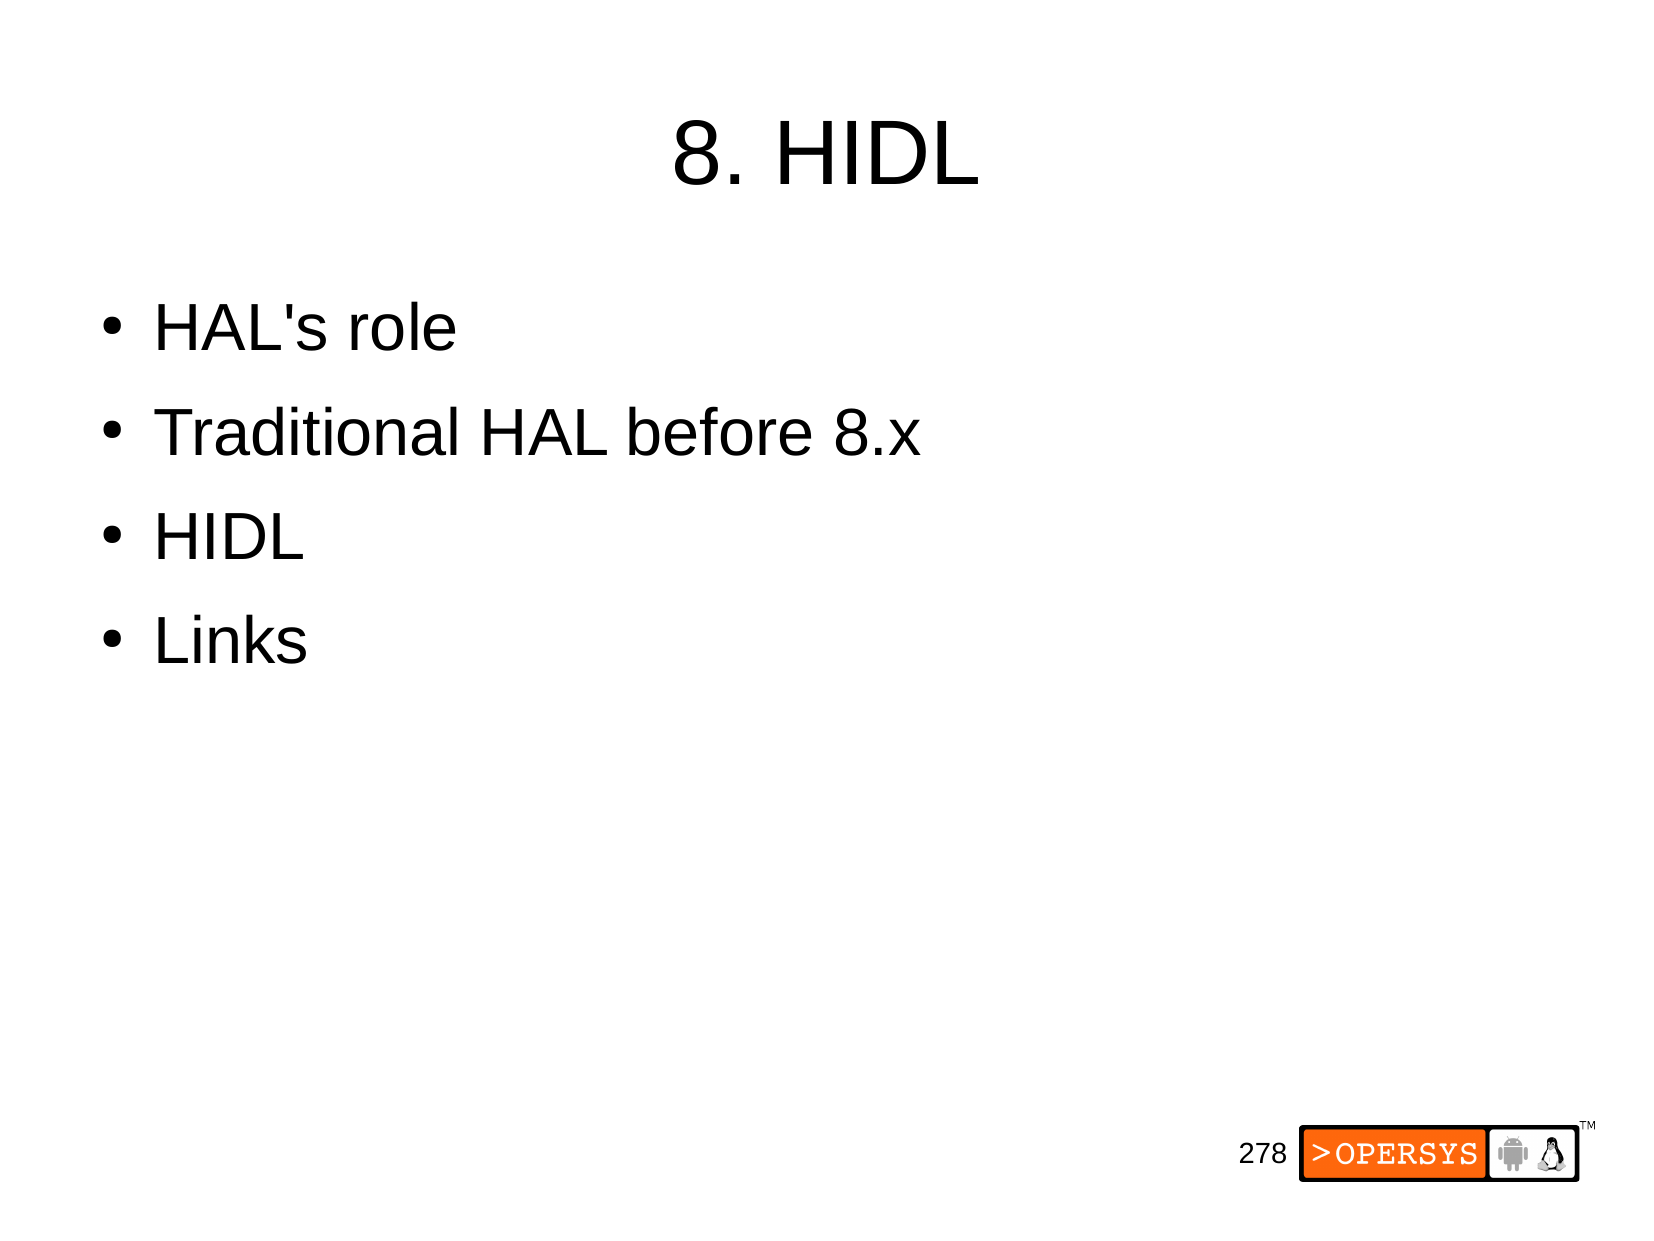

# 8. HIDL
HAL's role
Traditional HAL before 8.x
HIDL
Links